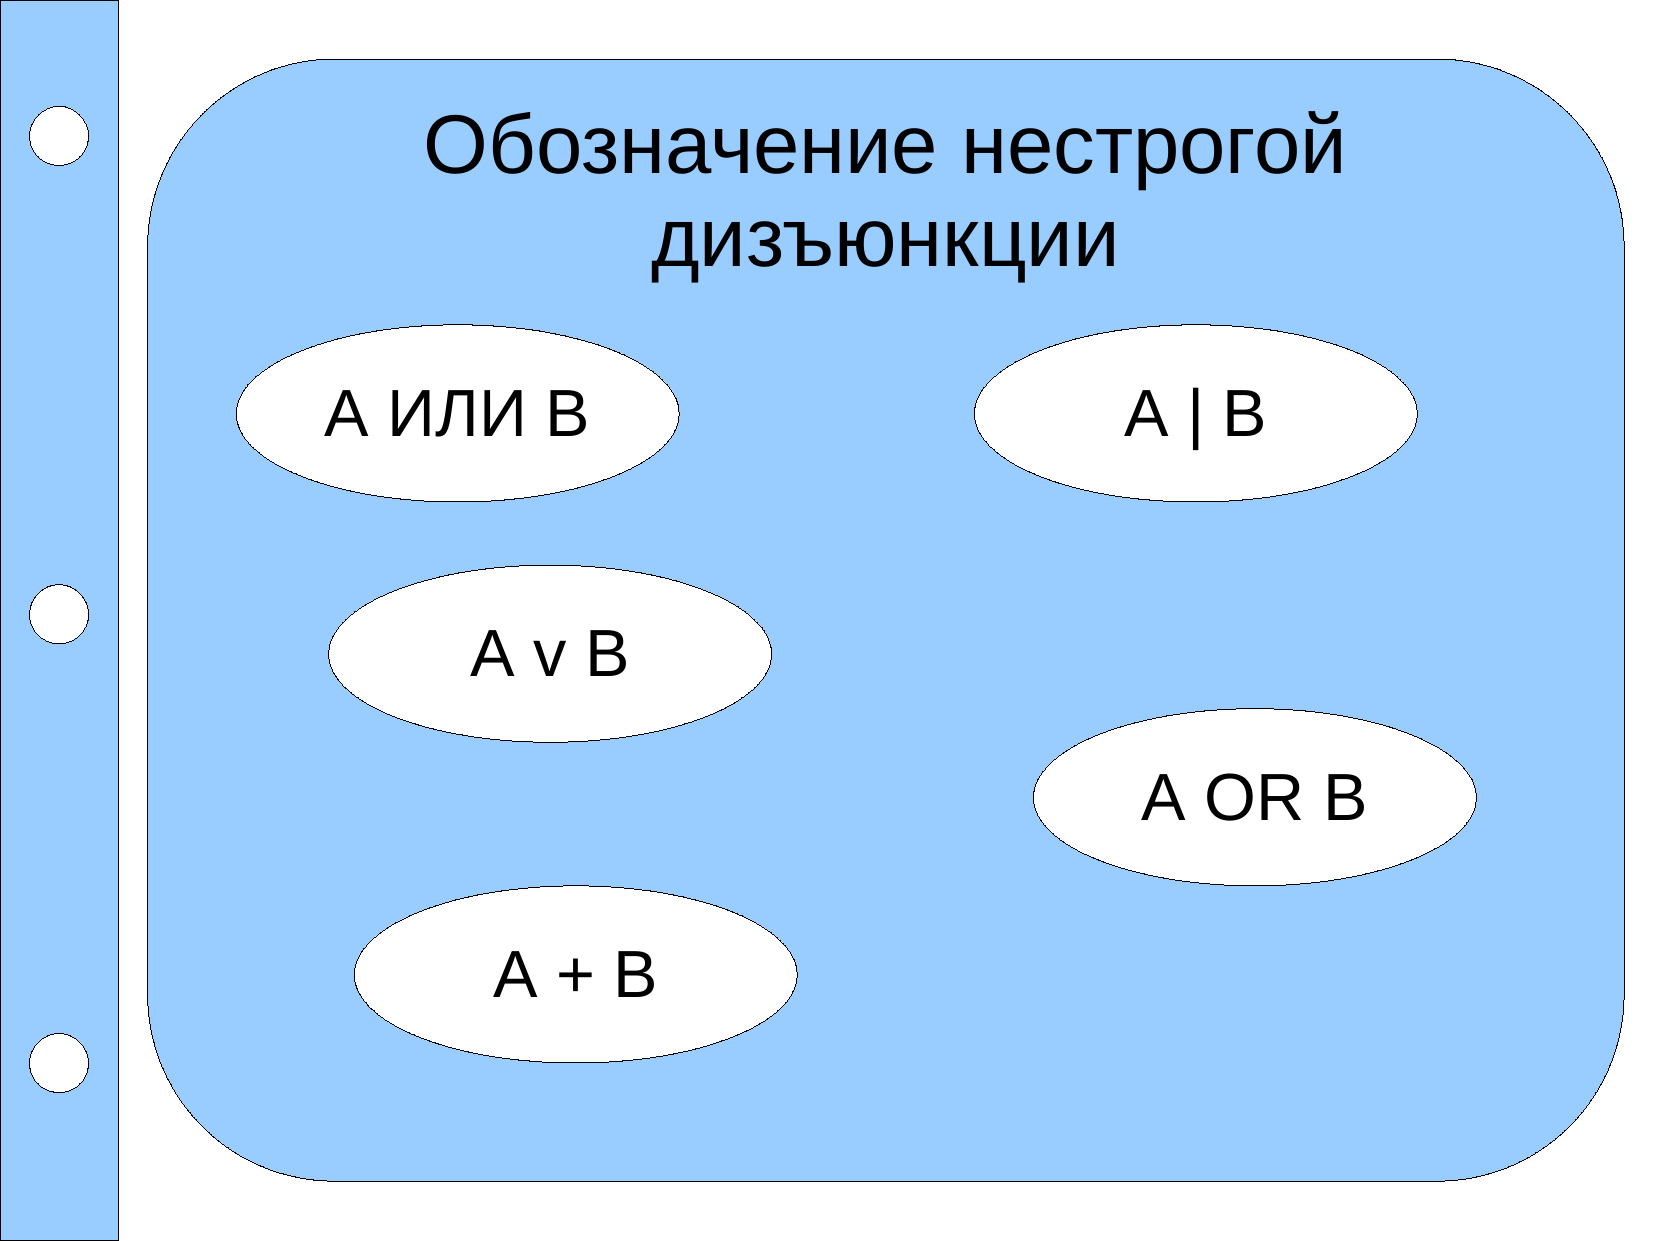

Обозначение нестрогой
дизъюнкции
А ИЛИ В
А | В
А v В
А OR В
А + В